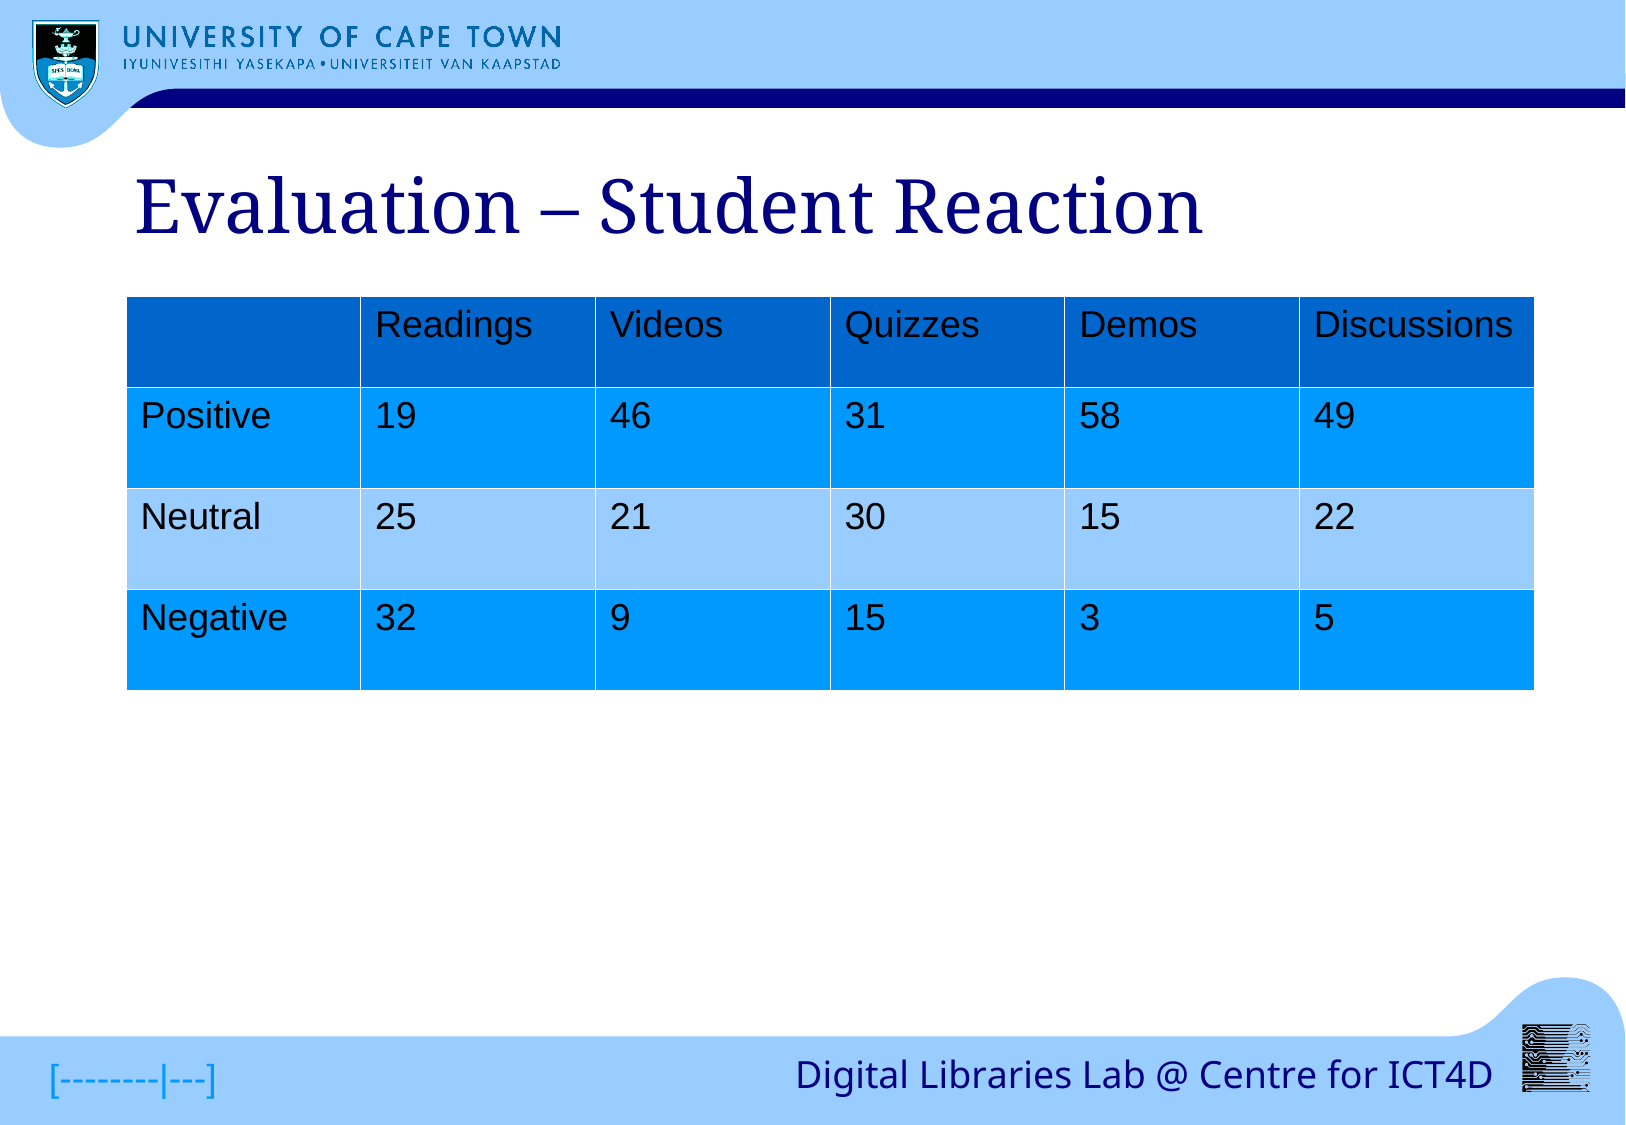

# Evaluation – Student Reaction
| | Readings | Videos | Quizzes | Demos | Discussions |
| --- | --- | --- | --- | --- | --- |
| Positive | 19 | 46 | 31 | 58 | 49 |
| Neutral | 25 | 21 | 30 | 15 | 22 |
| Negative | 32 | 9 | 15 | 3 | 5 |
[--------|---]